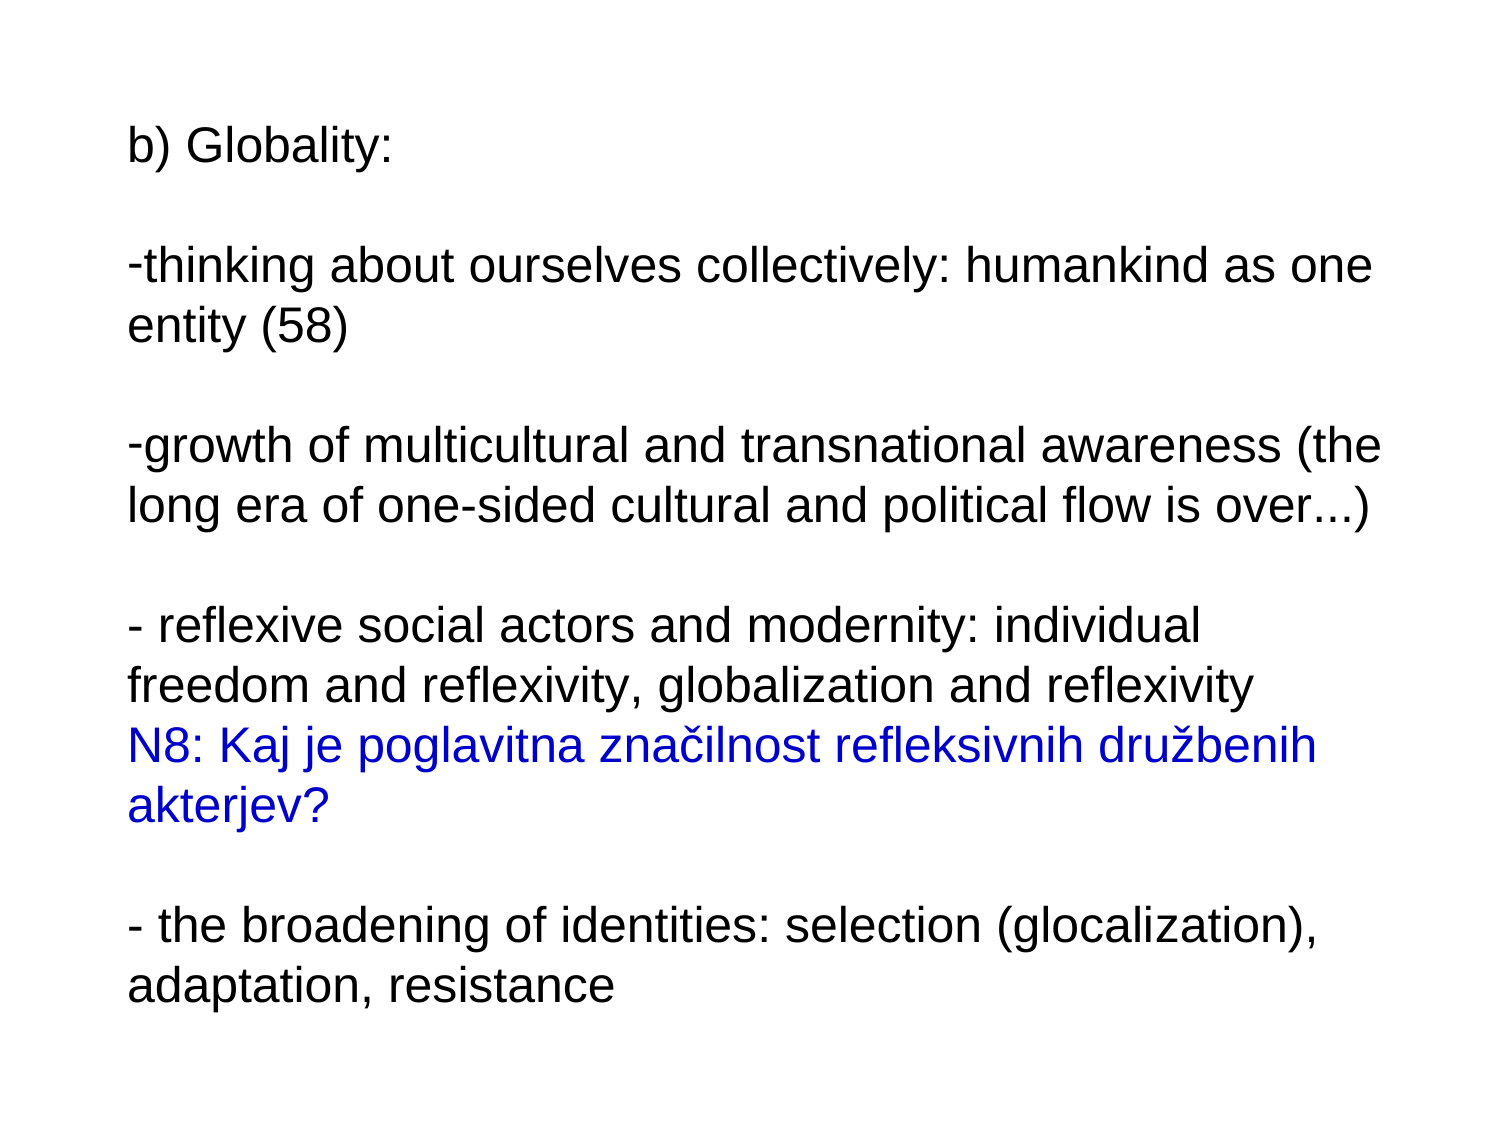

b) Globality:
thinking about ourselves collectively: humankind as one entity (58)
growth of multicultural and transnational awareness (the long era of one-sided cultural and political flow is over...)
- reflexive social actors and modernity: individual freedom and reflexivity, globalization and reflexivity
N8: Kaj je poglavitna značilnost refleksivnih družbenih akterjev?
- the broadening of identities: selection (glocalization), adaptation, resistance